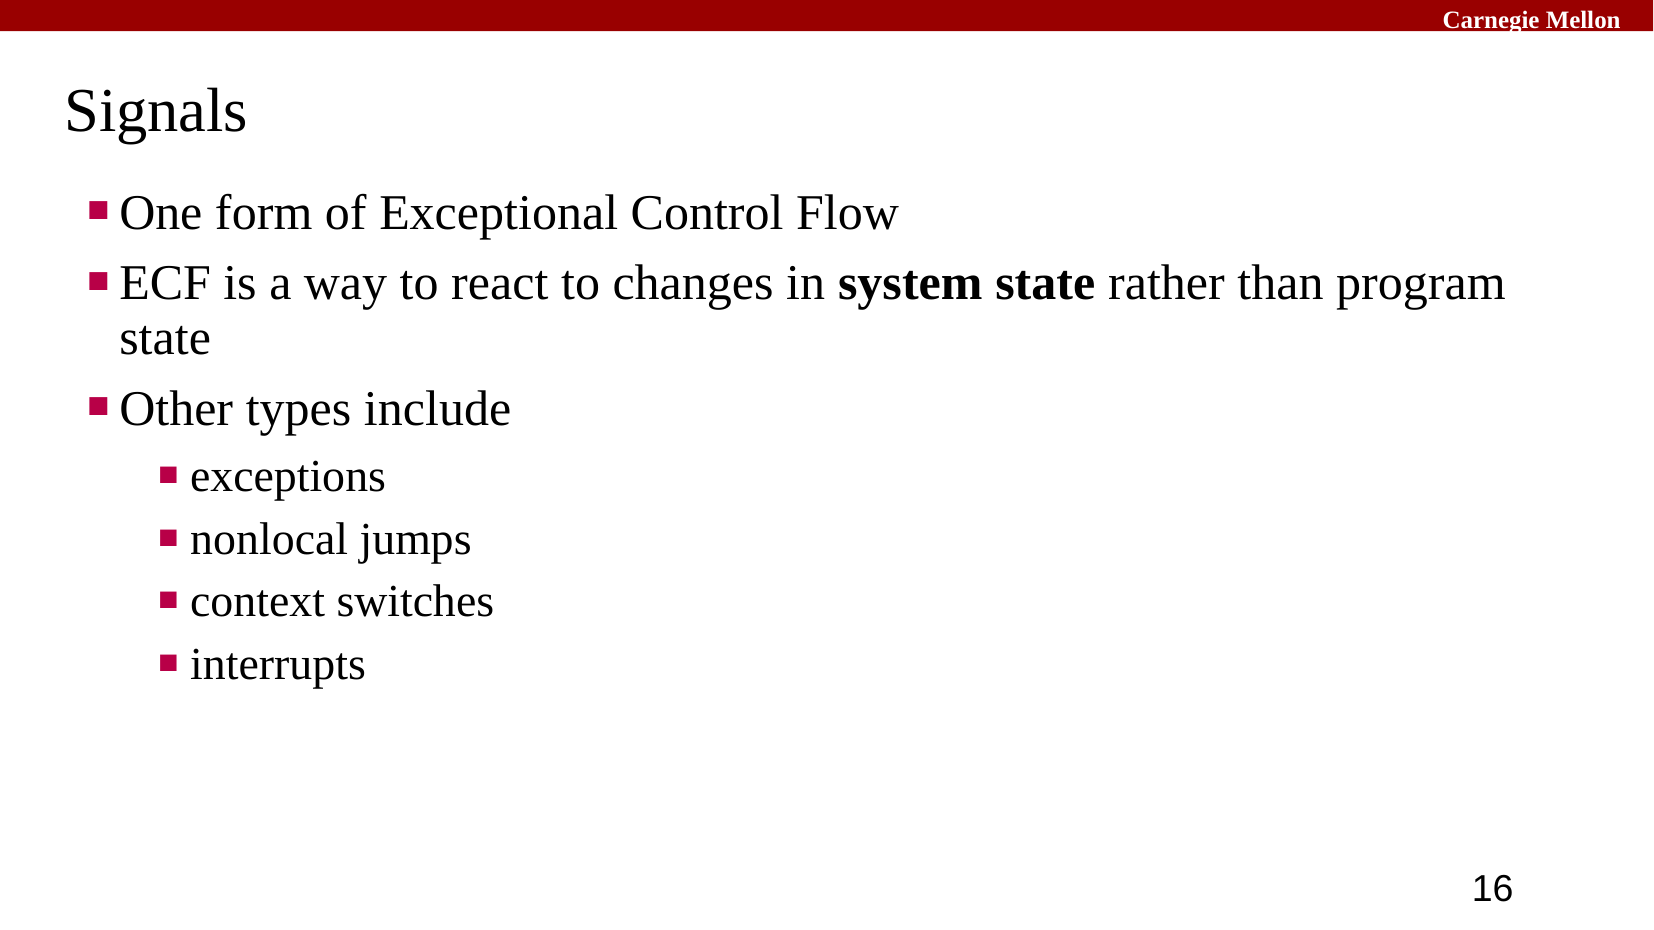

# Signals
One form of Exceptional Control Flow
ECF is a way to react to changes in system state rather than program state
Other types include
exceptions
nonlocal jumps
context switches
interrupts